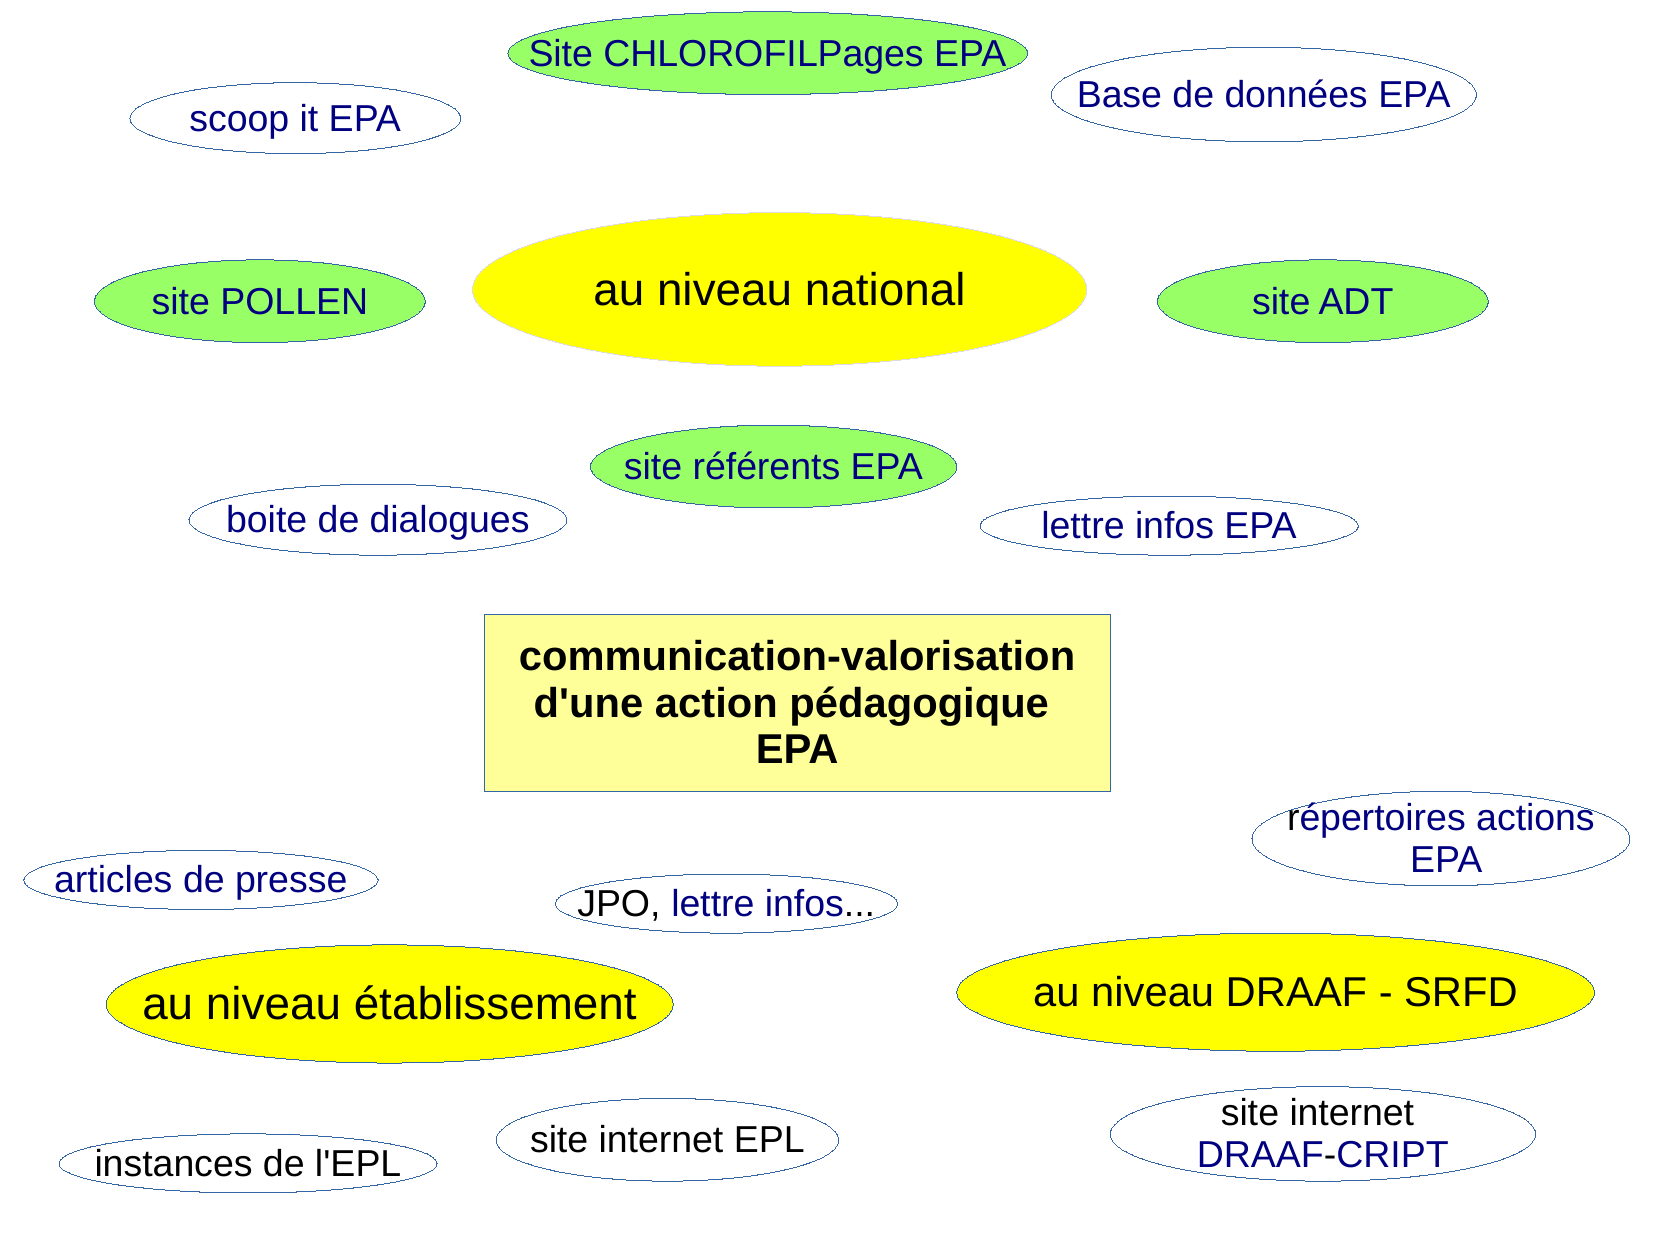

Site CHLOROFILPages EPA
Base de données EPA
scoop it EPA
au niveau national
site POLLEN
site ADT
site référents EPA
boite de dialogues
lettre infos EPA
communication-valorisation
d'une action pédagogique
EPA
répertoires actions
 EPA
articles de presse
JPO, lettre infos...
au niveau DRAAF - SRFD
au niveau établissement
site internet
DRAAF-CRIPT
site internet EPL
instances de l'EPL